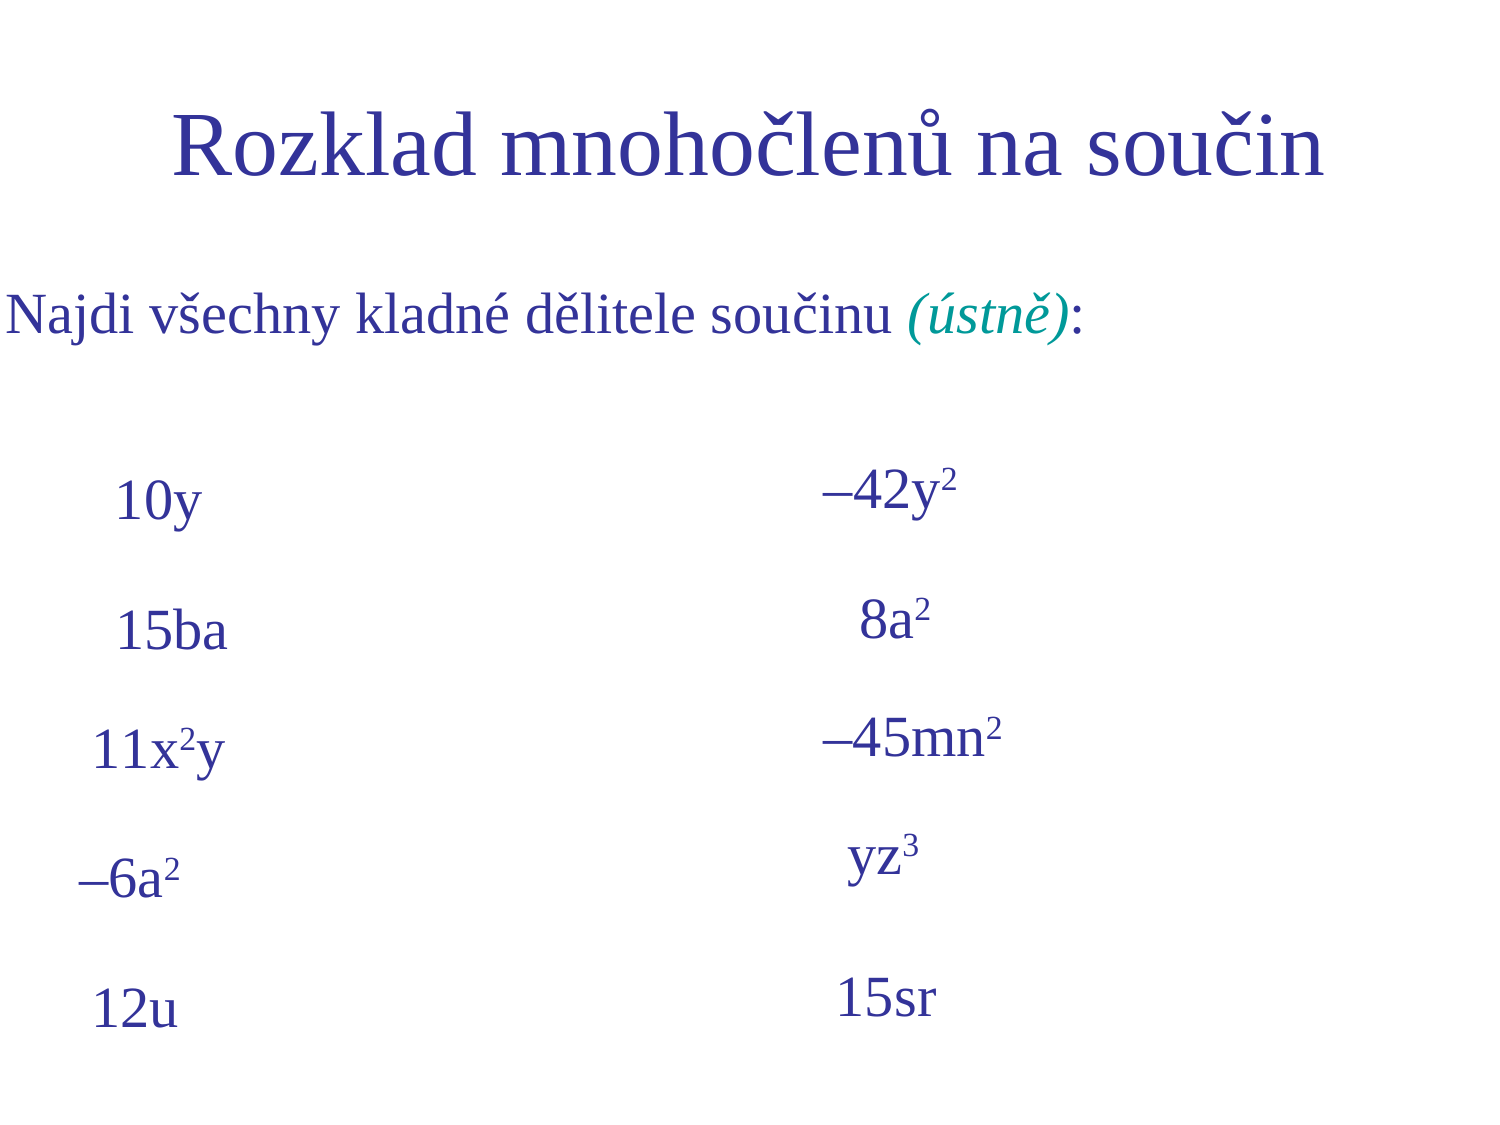

Rozklad mnohočlenů na součin
Najdi všechny kladné dělitele součinu (ústně):
–42y2
10y
8a2
15ba
–45mn2
11x2y
yz3
–6a2
15sr
12u